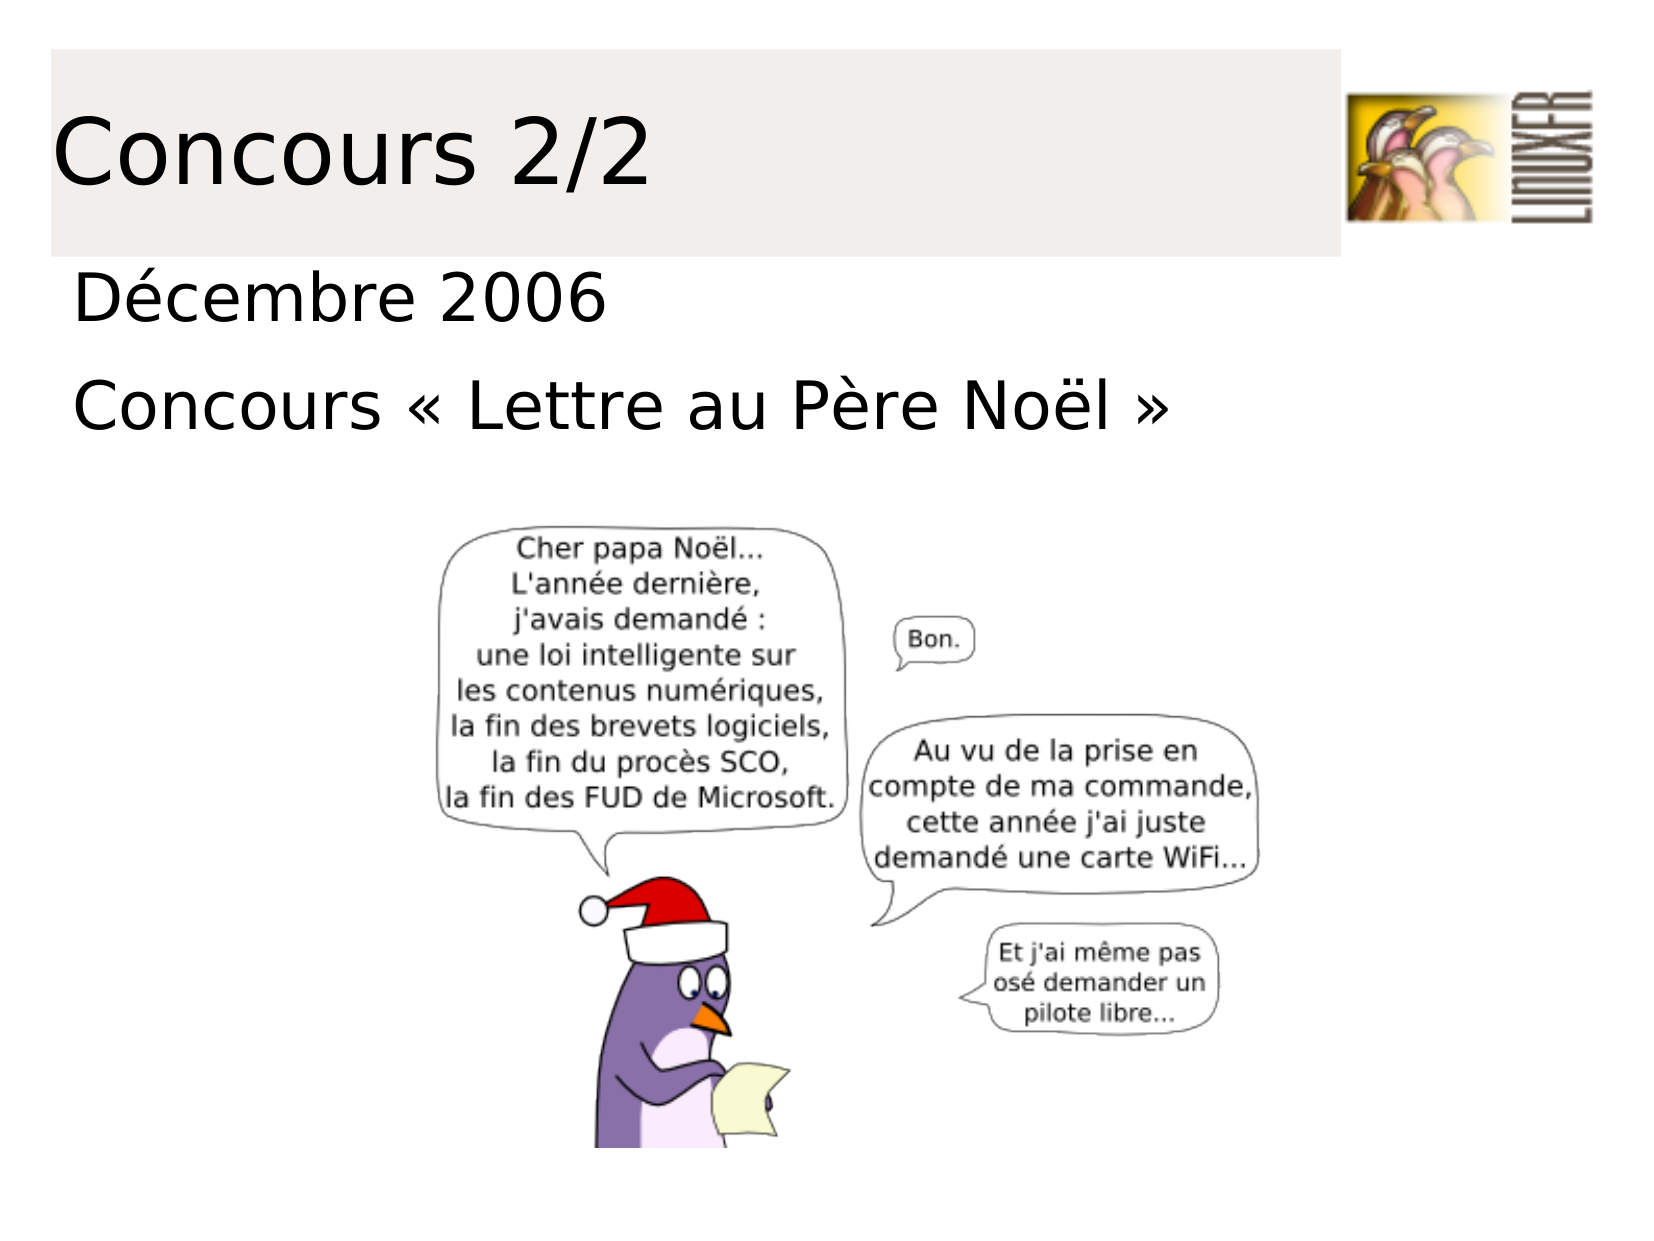

# Concours 2/2
Décembre 2006
Concours « Lettre au Père Noël »